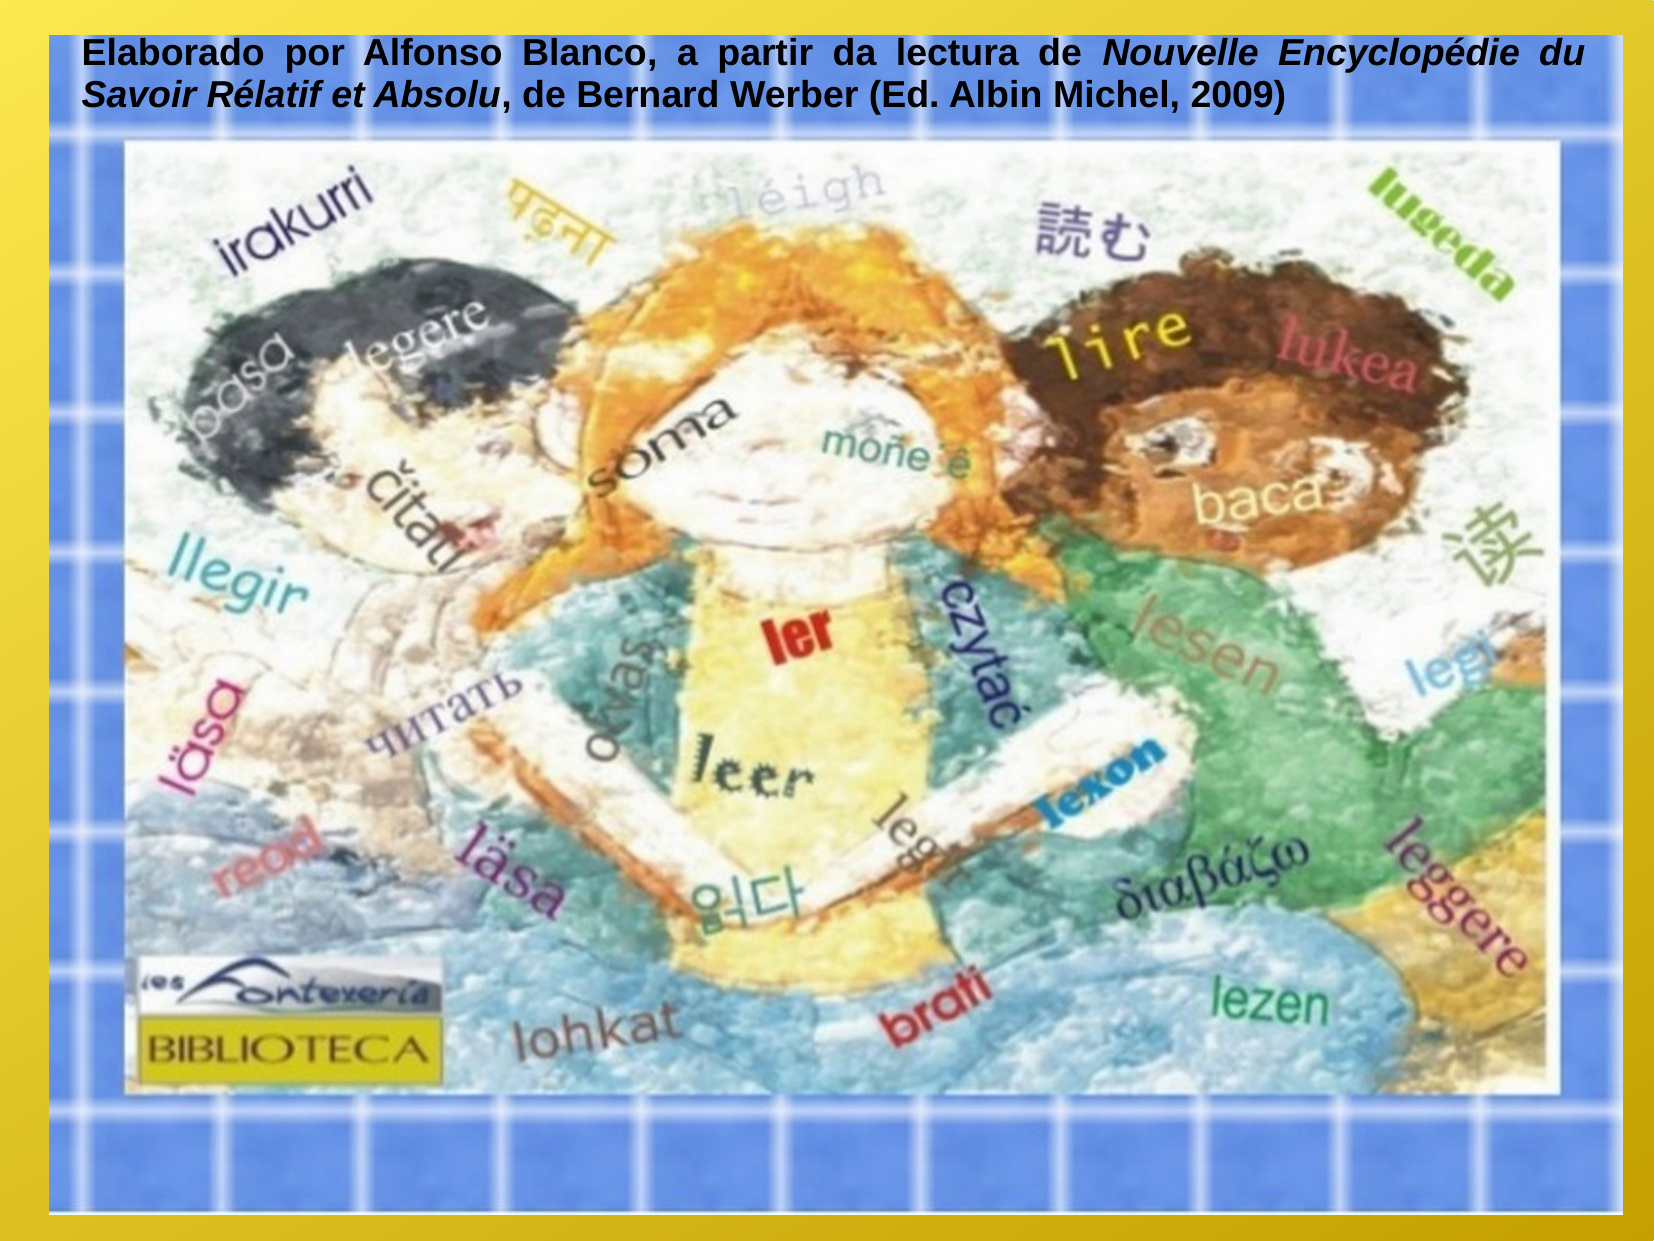

Elaborado por Alfonso Blanco, a partir da lectura de Nouvelle Encyclopédie du Savoir Rélatif et Absolu, de Bernard Werber (Ed. Albin Michel, 2009)